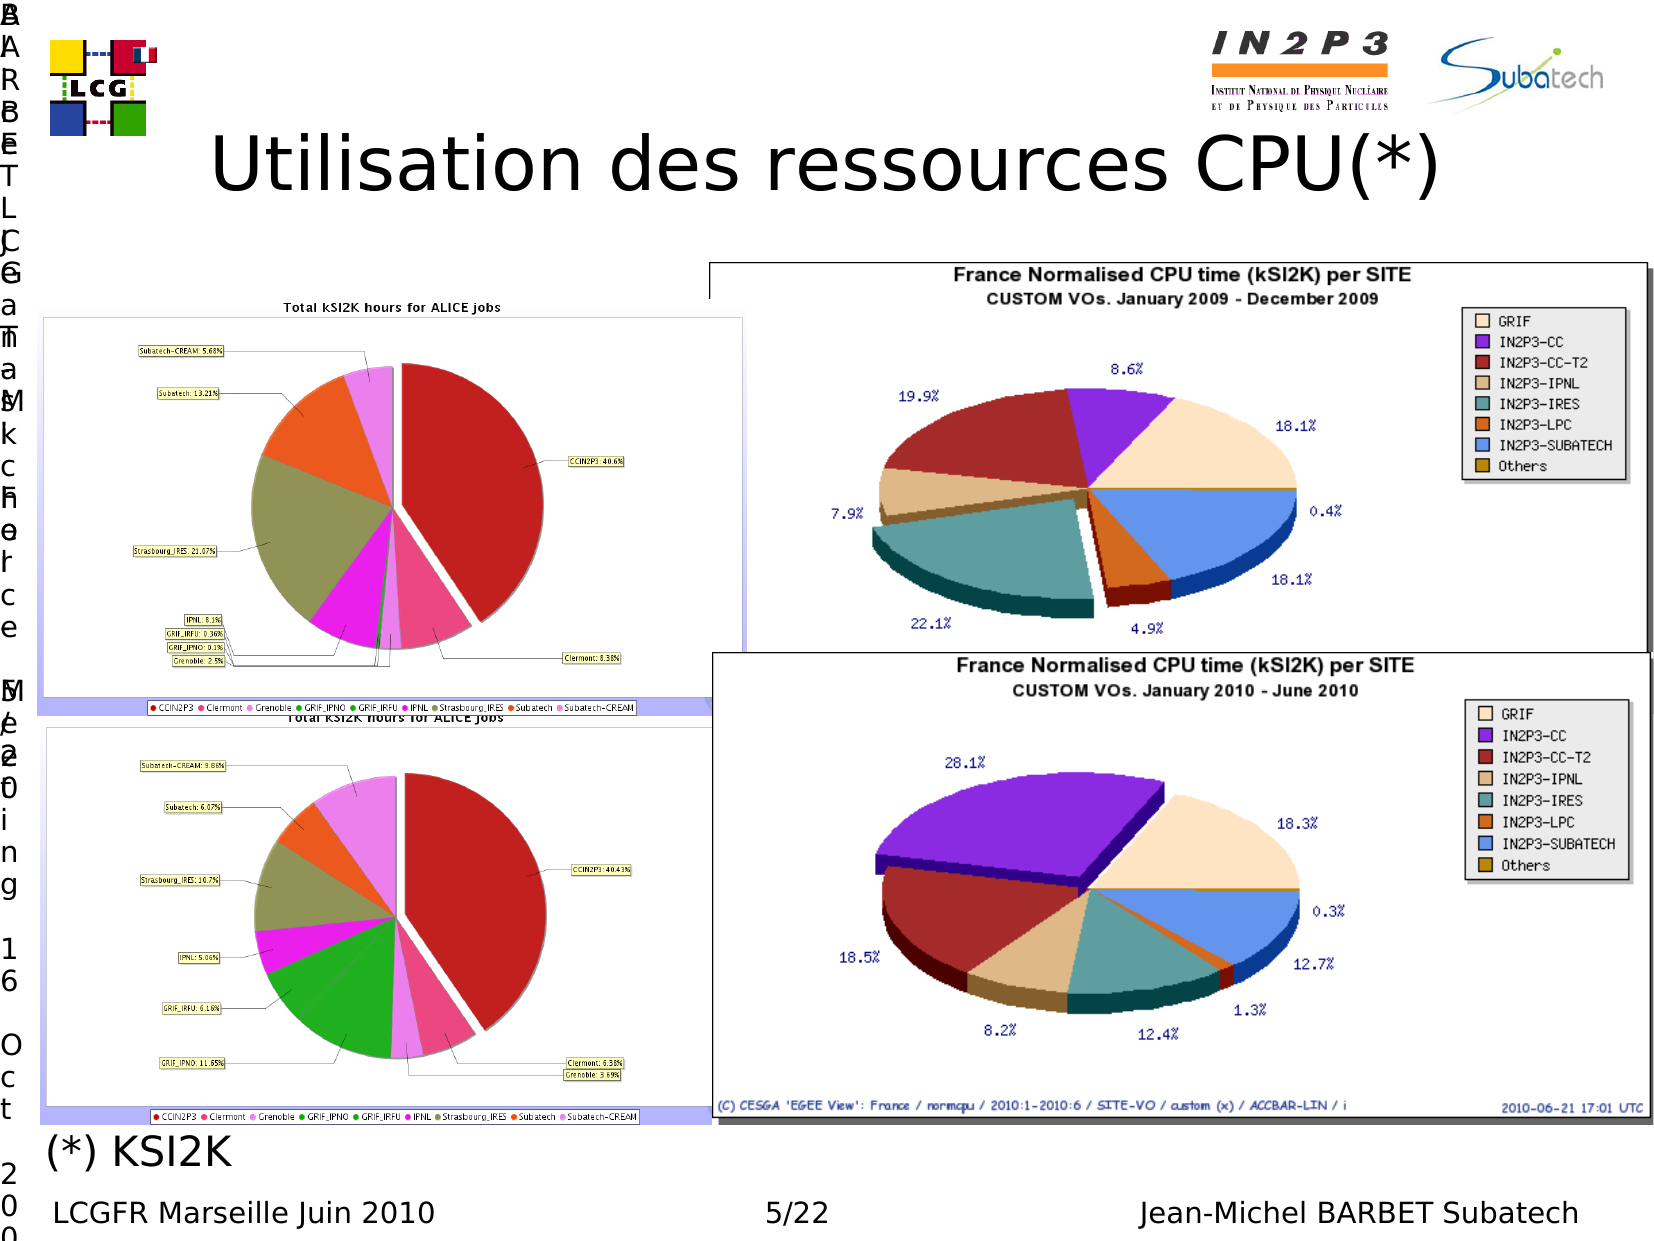

# Utilisation des ressources CPU(*)
(*) KSI2K